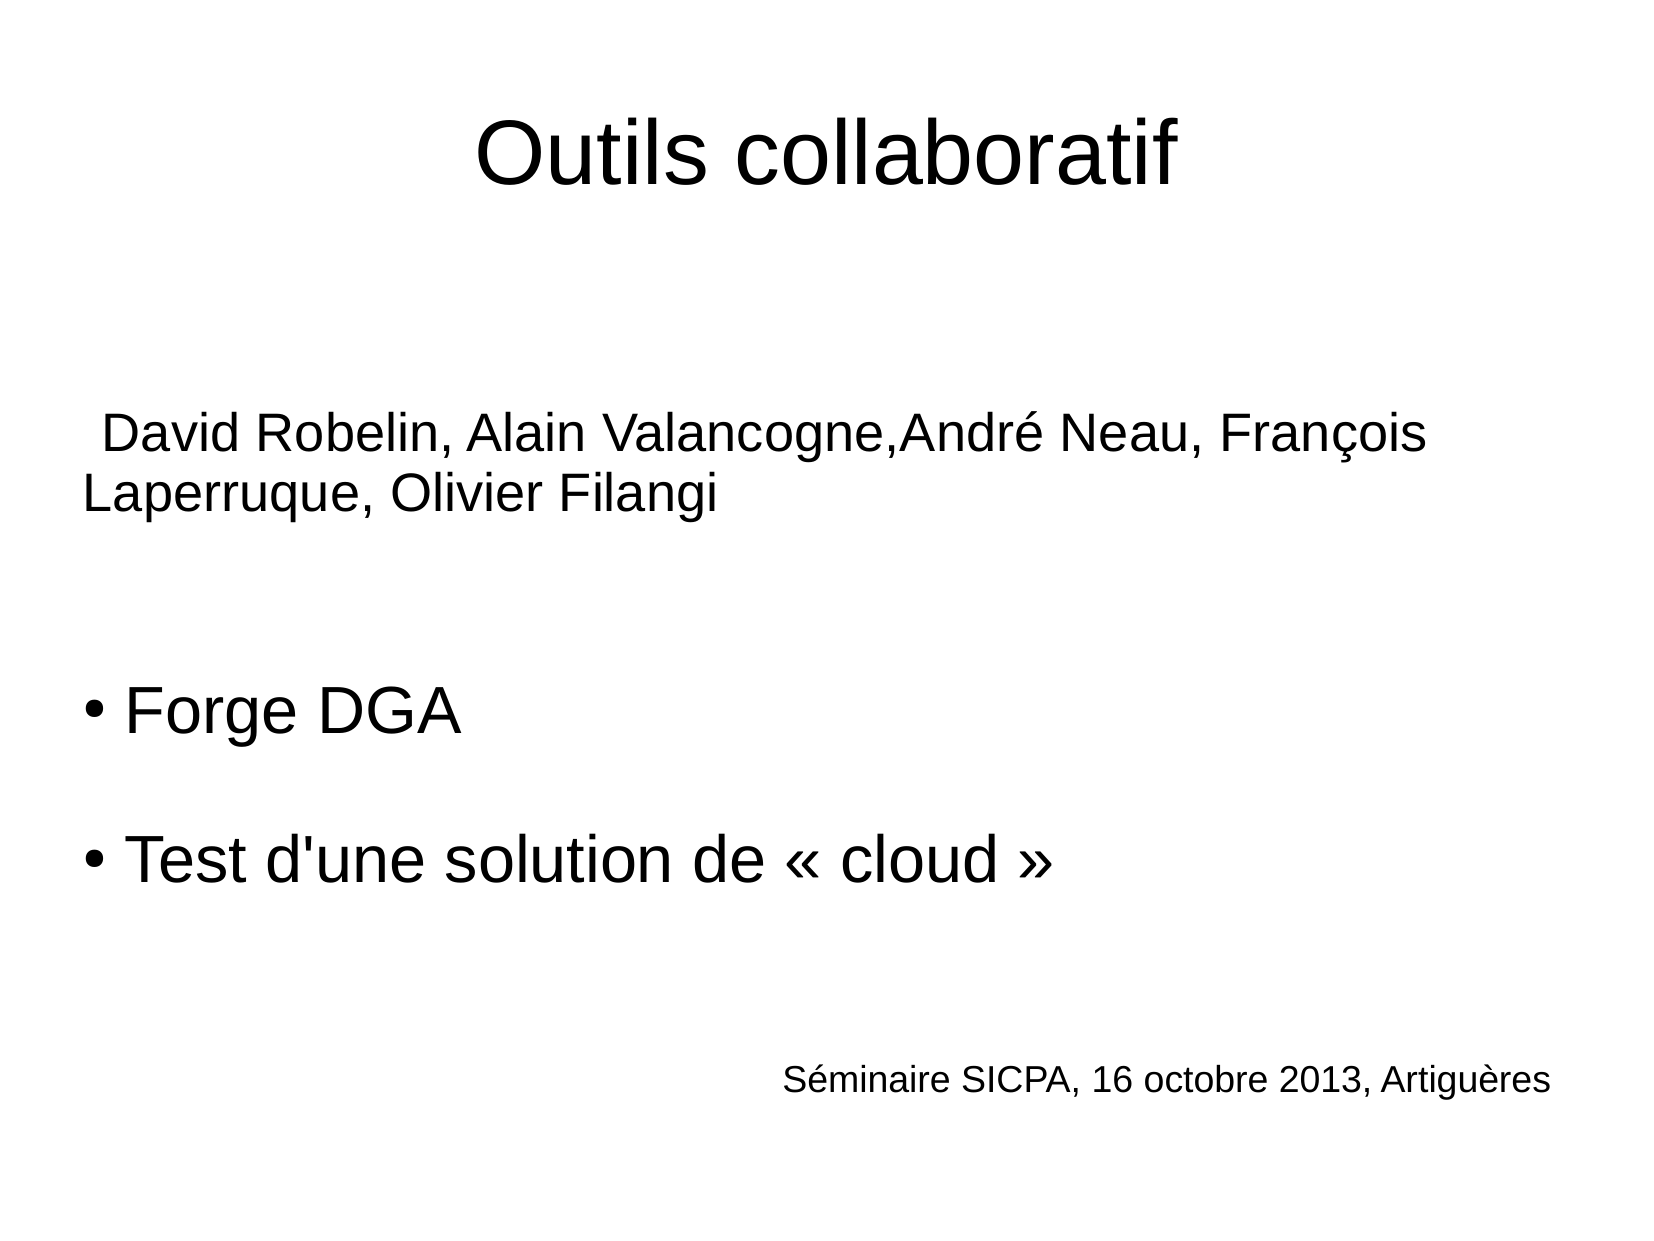

# Outils collaboratif
David Robelin, Alain Valancogne,André Neau, François Laperruque, Olivier Filangi
 Forge DGA
 Test d'une solution de « cloud »
Séminaire SICPA, 16 octobre 2013, Artiguères